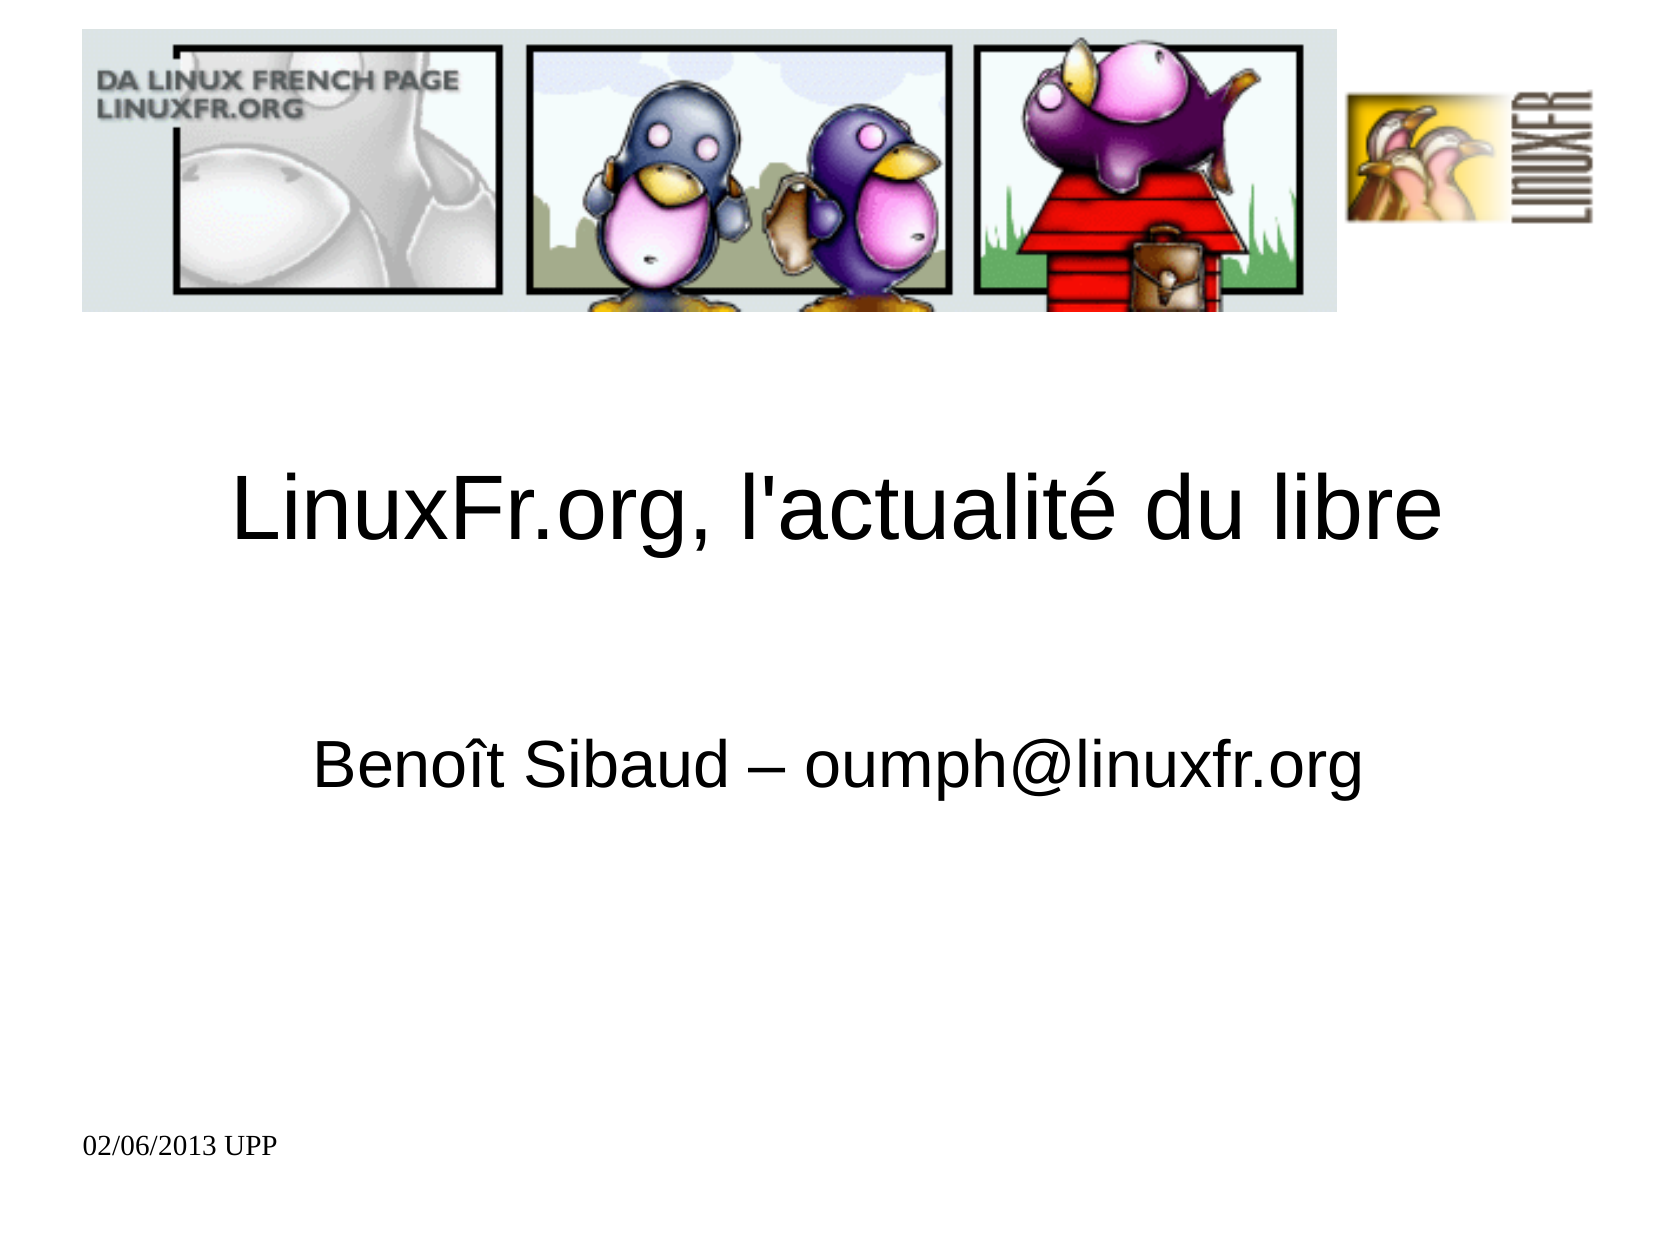

# LinuxFr.org, l'actualité du libre
Benoît Sibaud – oumph@linuxfr.org